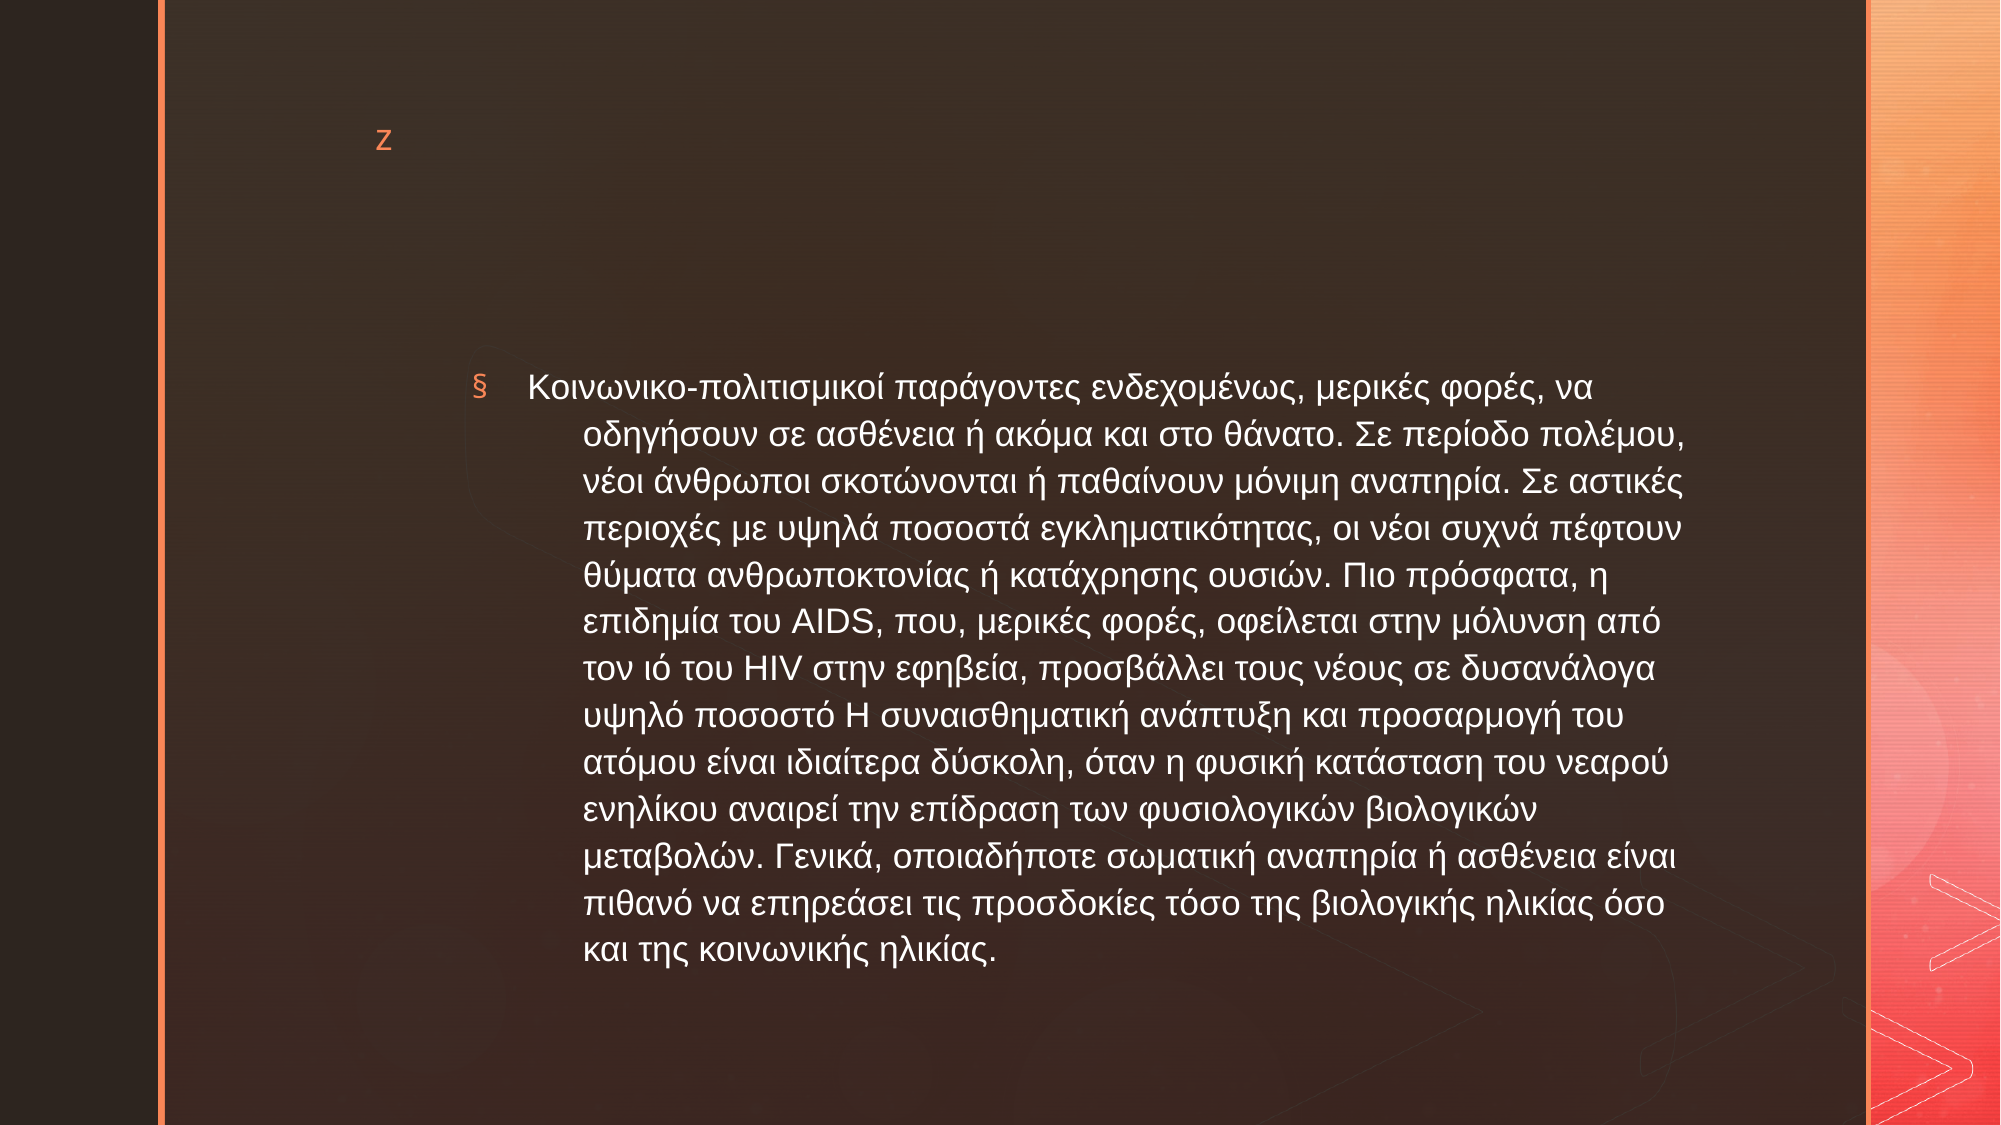

#
Κοινωνικο-πολιτισμικοί παράγοντες ενδεχομένως, μερικές φορές, να οδηγήσουν σε ασθένεια ή ακόμα και στο θάνατο. Σε περίοδο πολέμου, νέοι άνθρωποι σκοτώνονται ή παθαίνουν μόνιμη αναπηρία. Σε αστικές περιοχές με υψηλά ποσοστά εγκληματικότητας, οι νέοι συχνά πέφτουν θύματα ανθρωποκτονίας ή κατάχρησης ουσιών. Πιο πρόσφατα, η επιδημία του AIDS, που, μερικές φορές, οφείλεται στην μόλυνση από τον ιό του HIV στην εφηβεία, προσβάλλει τους νέους σε δυσανάλογα υψηλό ποσοστό Η συναισθηματική ανάπτυξη και προσαρμογή του ατόμου είναι ιδιαίτερα δύσκολη, όταν η φυσική κατάσταση του νεαρού ενηλίκου αναιρεί την επίδραση των φυσιολογικών βιολογικών μεταβολών. Γενικά, οποιαδήποτε σωματική αναπηρία ή ασθένεια είναι πιθανό να επηρεάσει τις προσδοκίες τόσο της βιολογικής ηλικίας όσο και της κοινωνικής ηλικίας.